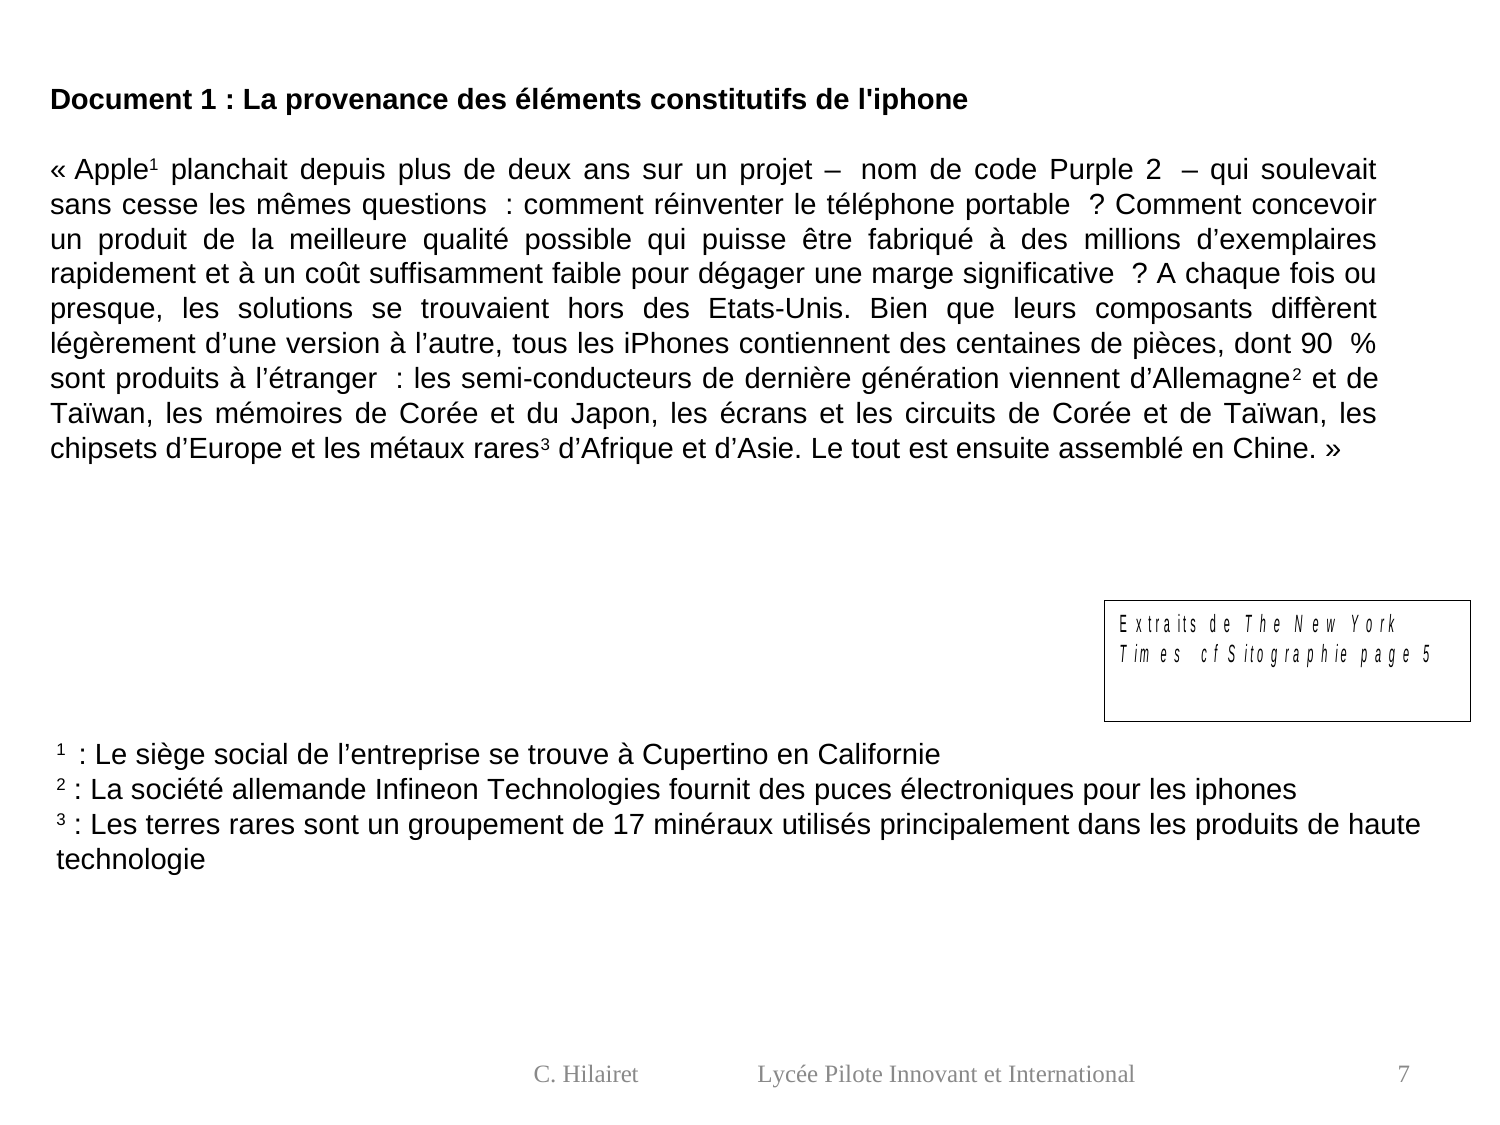

Document 1 : La provenance des éléments constitutifs de l'iphone
« Apple1 planchait depuis plus de deux ans sur un projet –  nom de code Purple 2  – qui soulevait sans cesse les mêmes questions  : comment réinventer le téléphone portable  ? Comment concevoir un produit de la meilleure qualité possible qui puisse être fabriqué à des millions d’exemplaires rapidement et à un coût suffisamment faible pour dégager une marge significative  ? A chaque fois ou presque, les solutions se trouvaient hors des Etats-Unis. Bien que leurs composants diffèrent légèrement d’une version à l’autre, tous les iPhones contiennent des centaines de pièces, dont 90  % sont produits à l’étranger  : les semi-conducteurs de dernière génération viennent d’Allemagne2 et de Taïwan, les mémoires de Corée et du Japon, les écrans et les circuits de Corée et de Taïwan, les chipsets d’Europe et les métaux rares3 d’Afrique et d’Asie. Le tout est ensuite assemblé en Chine. »
1 : Le siège social de l’entreprise se trouve à Cupertino en Californie
2 : La société allemande Infineon Technologies fournit des puces électroniques pour les iphones
3 : Les terres rares sont un groupement de 17 minéraux utilisés principalement dans les produits de haute technologie
C. Hilairet Lycée Pilote Innovant et International